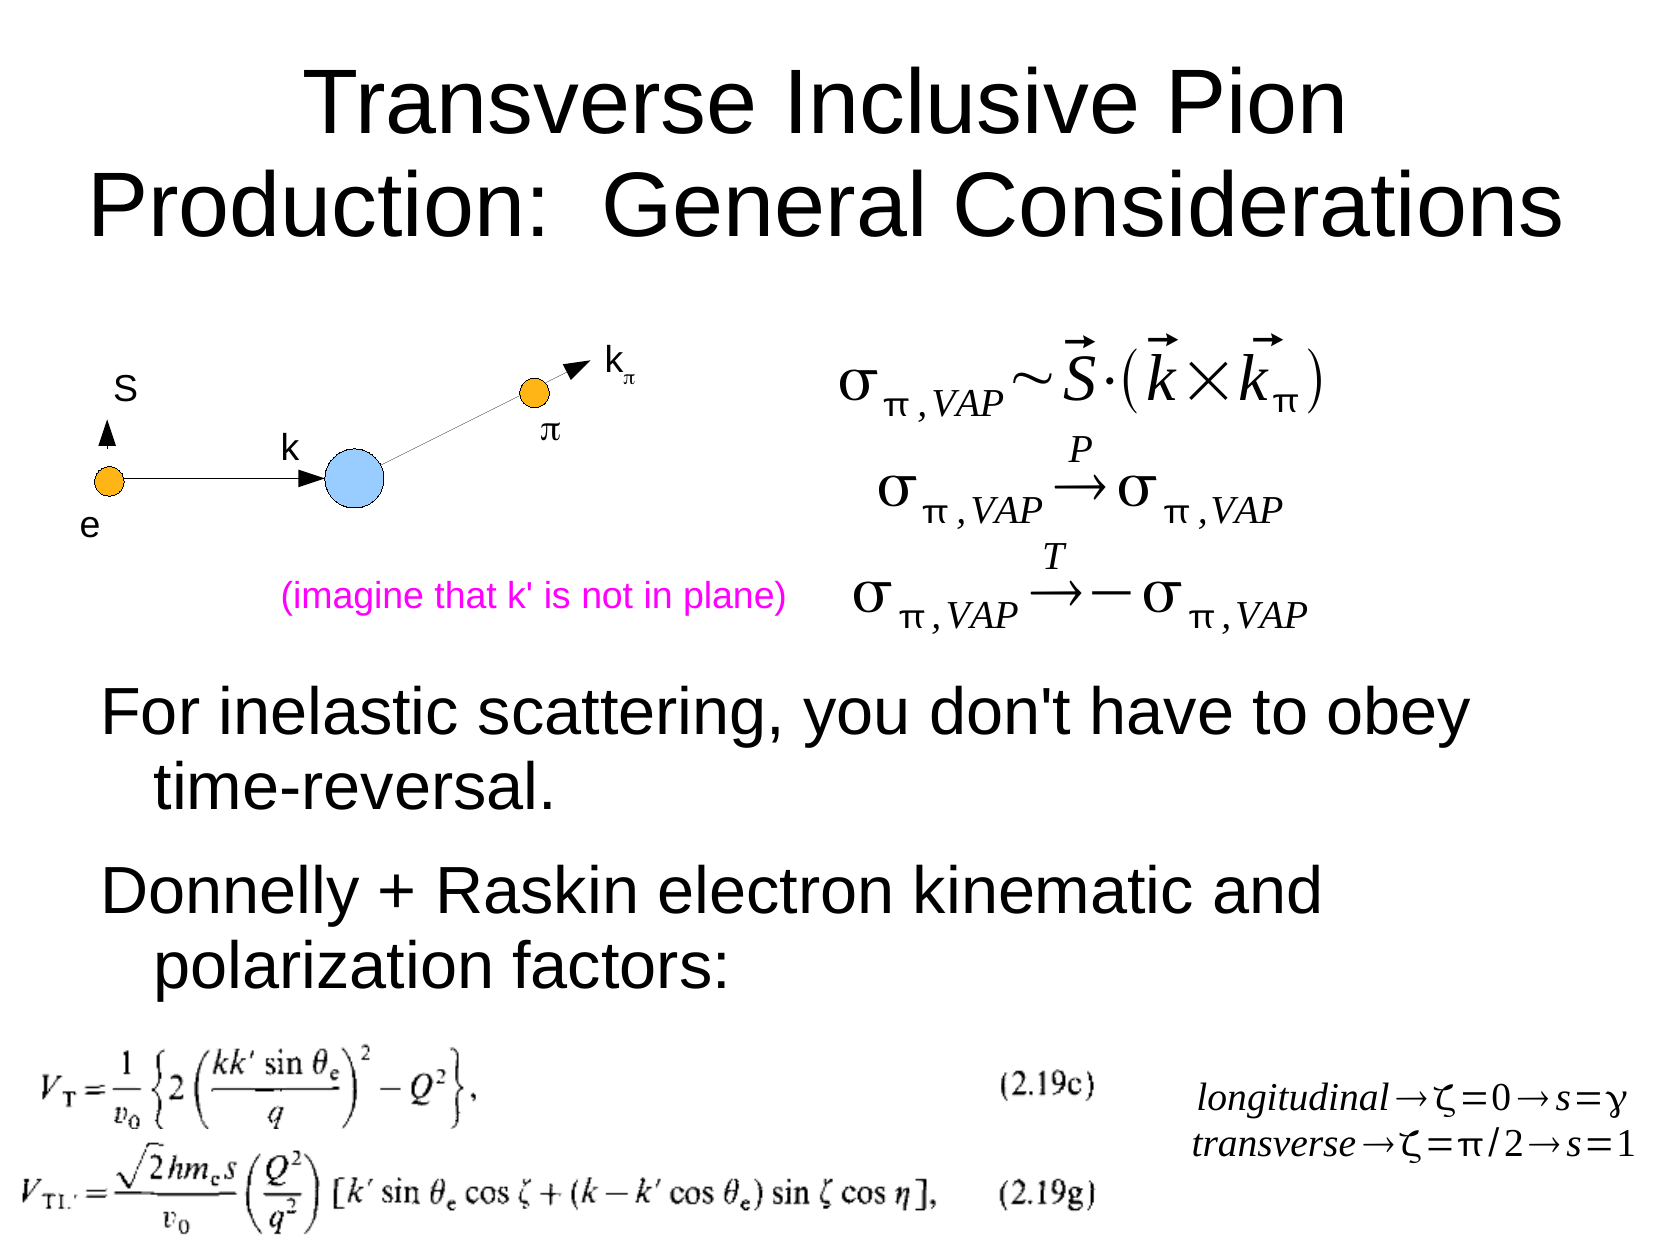

# Transverse Inclusive Pion Production: General Considerations
kp
S
p
k
e
(imagine that k' is not in plane)
For inelastic scattering, you don't have to obey time-reversal.
Donnelly + Raskin electron kinematic and polarization factors: